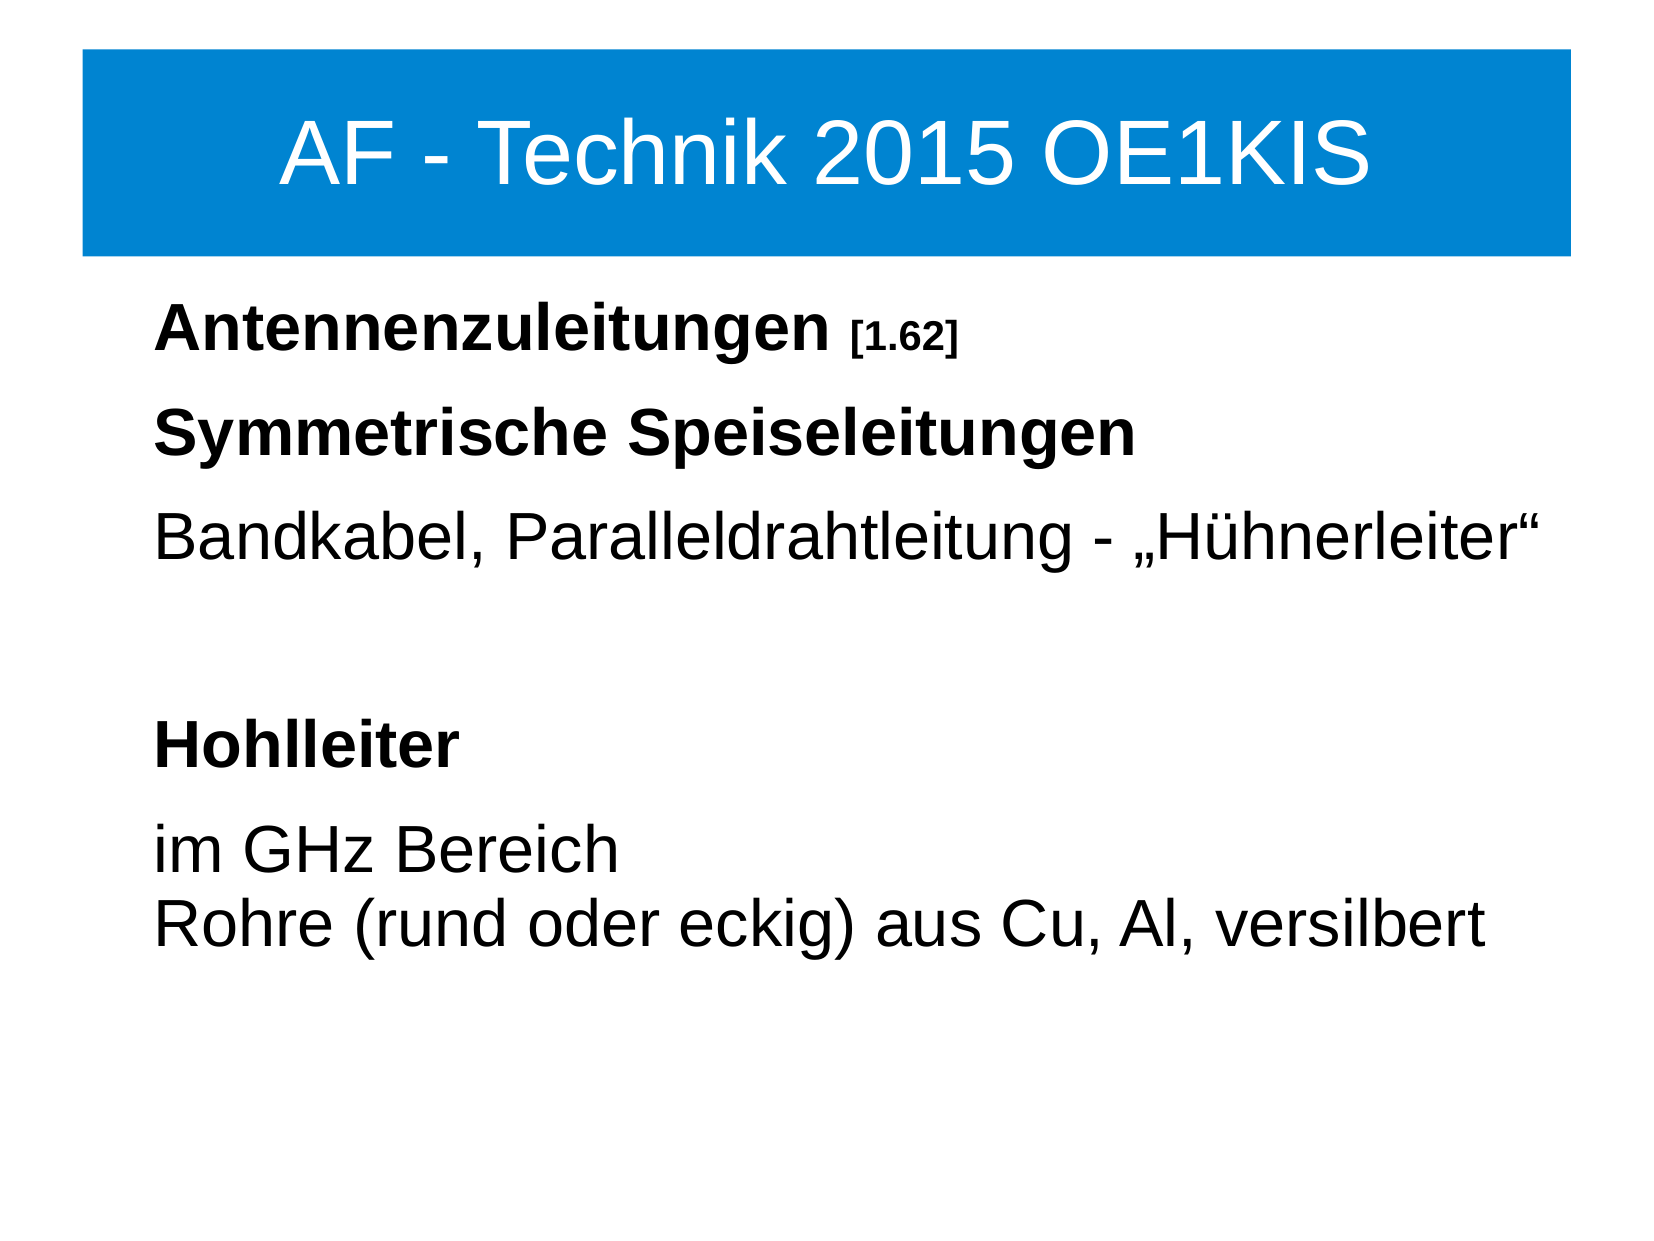

# AF - Technik 2015 OE1KIS
Antennenzuleitungen [1.62]
Symmetrische Speiseleitungen
Bandkabel, Paralleldrahtleitung - „Hühnerleiter“
Hohlleiter
im GHz Bereich
Rohre (rund oder eckig) aus Cu, Al, versilbert